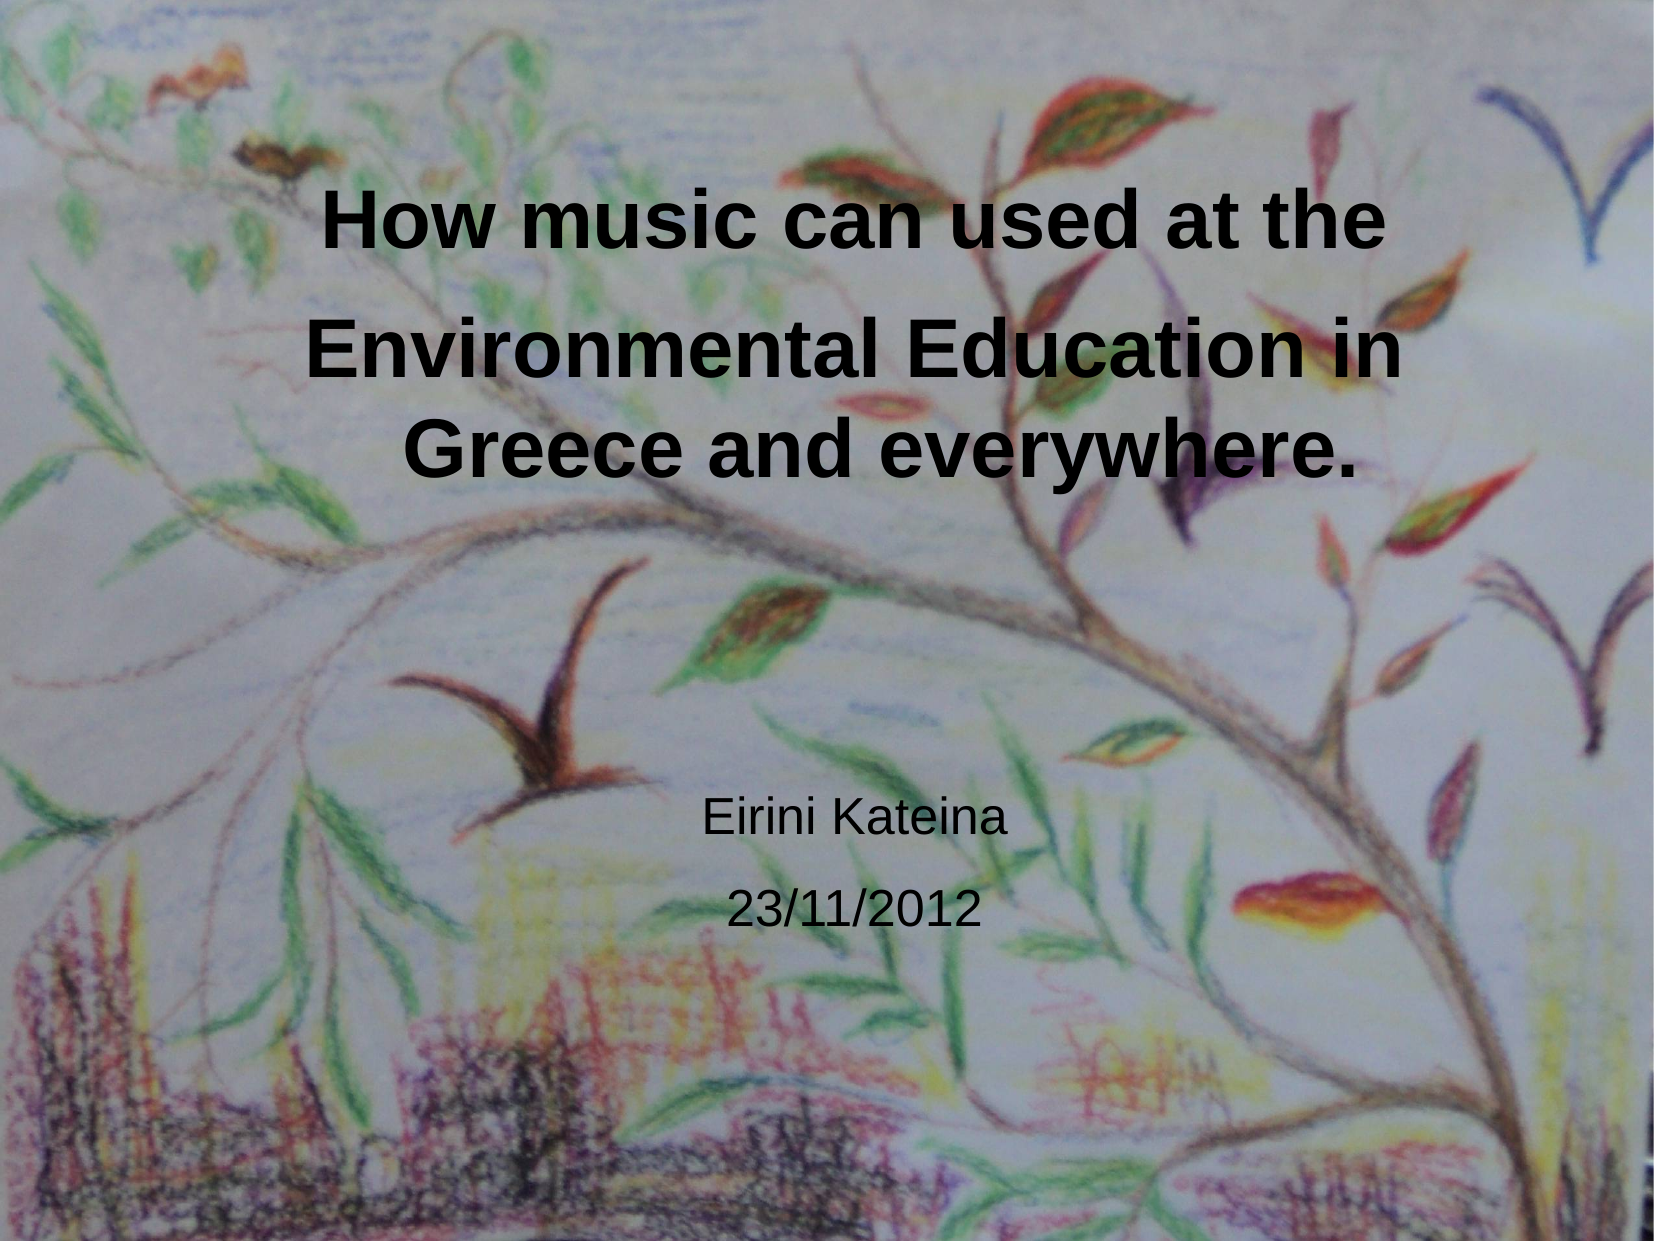

# How music can used at the
Environmental Education in Greece and everywhere.
Eirini Kateina
23/11/2012